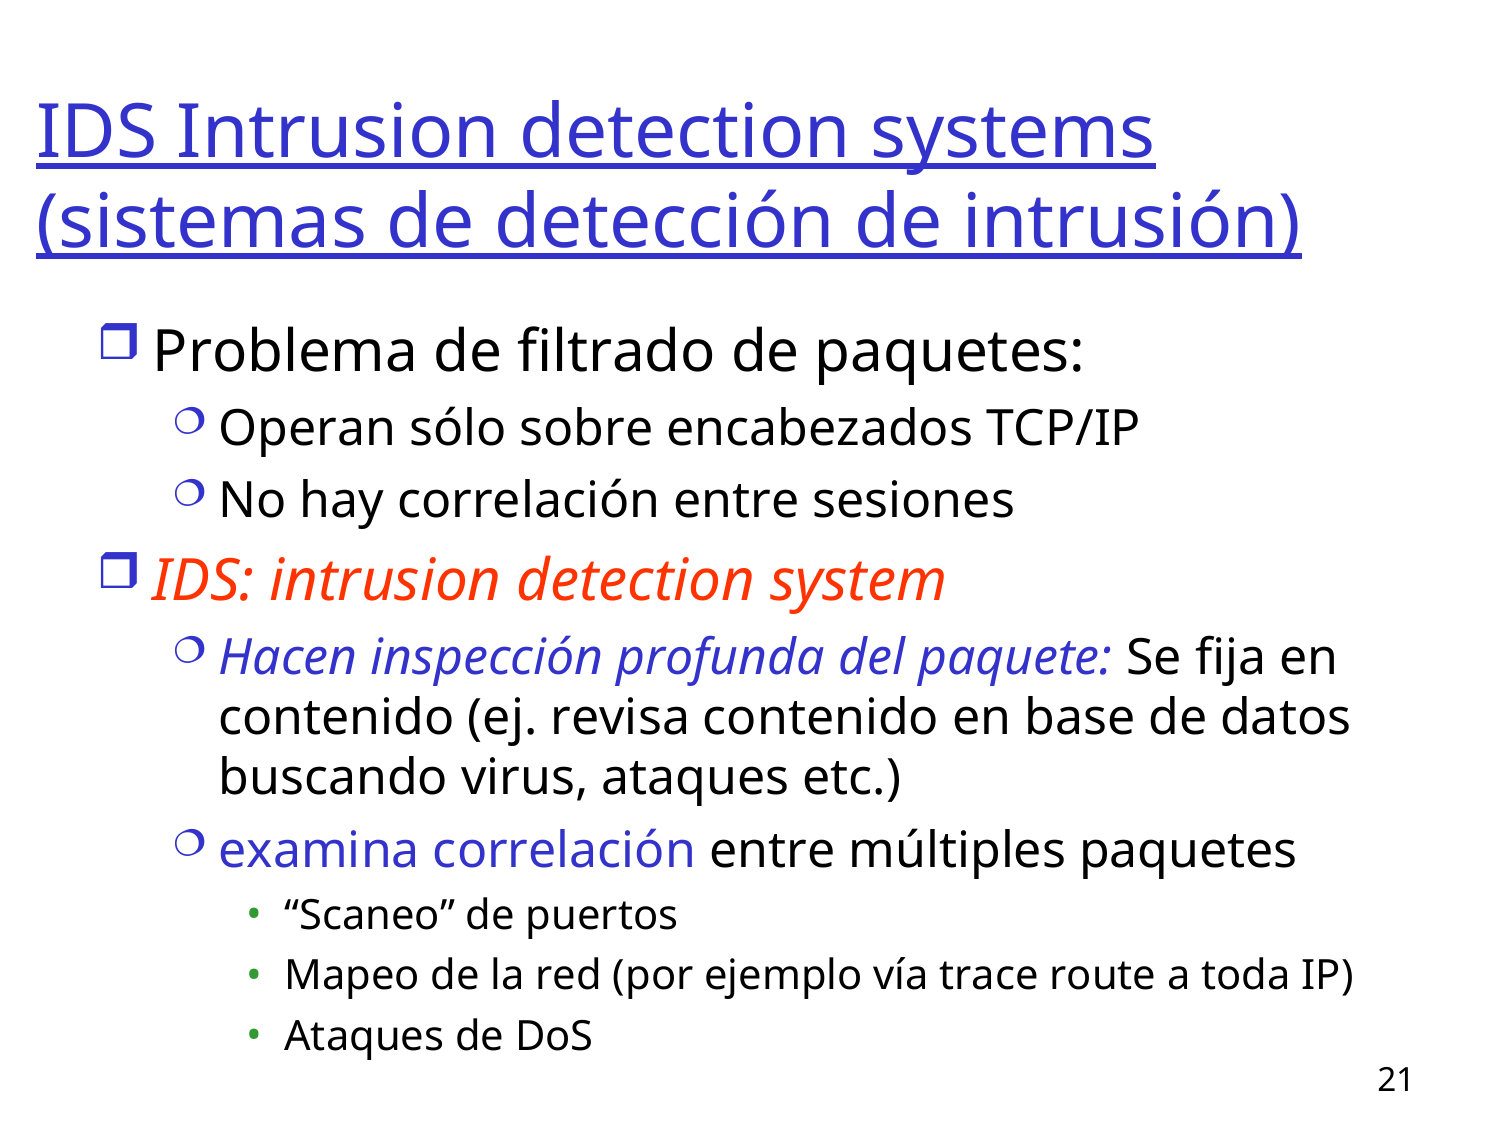

# IDS Intrusion detection systems (sistemas de detección de intrusión)
Problema de filtrado de paquetes:
Operan sólo sobre encabezados TCP/IP
No hay correlación entre sesiones
IDS: intrusion detection system
Hacen inspección profunda del paquete: Se fija en contenido (ej. revisa contenido en base de datos buscando virus, ataques etc.)
examina correlación entre múltiples paquetes
“Scaneo” de puertos
Mapeo de la red (por ejemplo vía trace route a toda IP)
Ataques de DoS
21